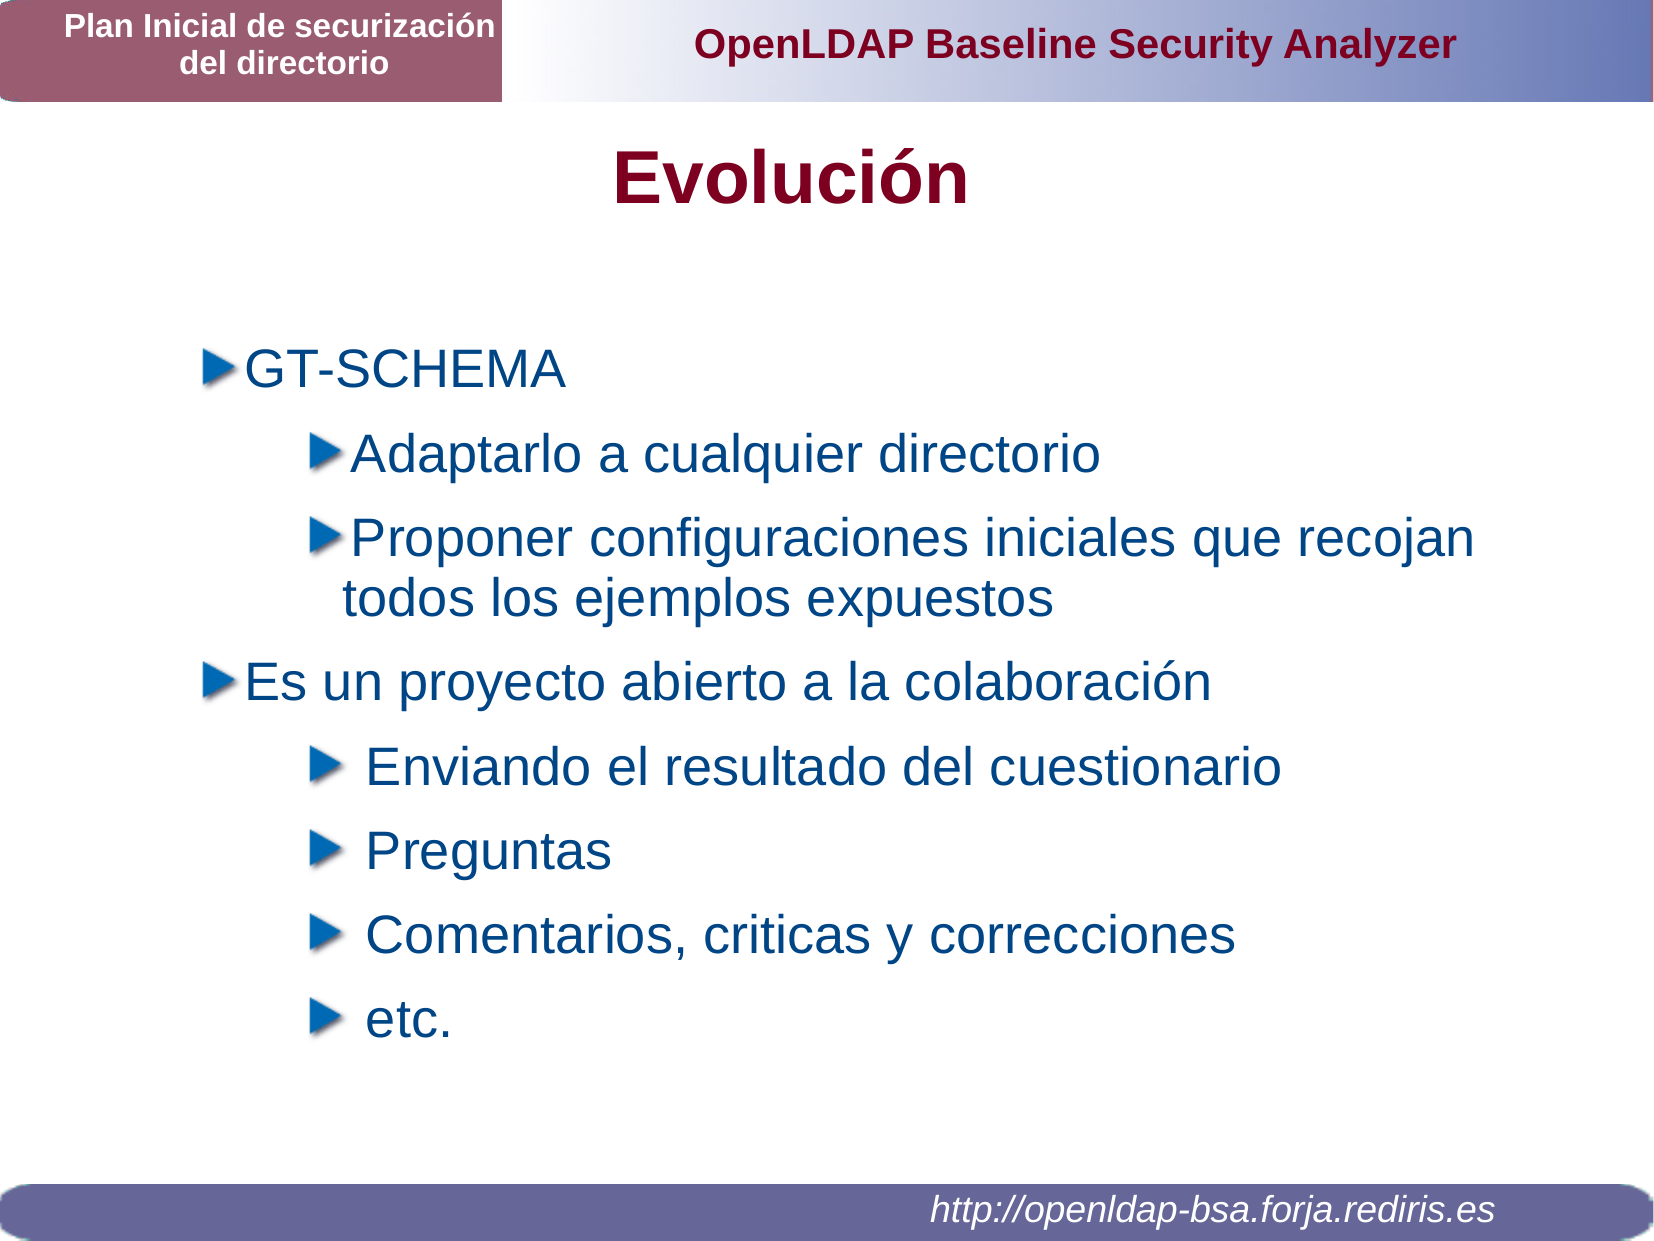

Plan Inicial de securización
 del directorio
OpenLDAP Baseline Security Analyzer
# Evolución
GT-SCHEMA
Adaptarlo a cualquier directorio
Proponer configuraciones iniciales que recojan todos los ejemplos expuestos
Es un proyecto abierto a la colaboración
 Enviando el resultado del cuestionario
 Preguntas
 Comentarios, criticas y correcciones
 etc.
http://openldap-bsa.forja.rediris.es